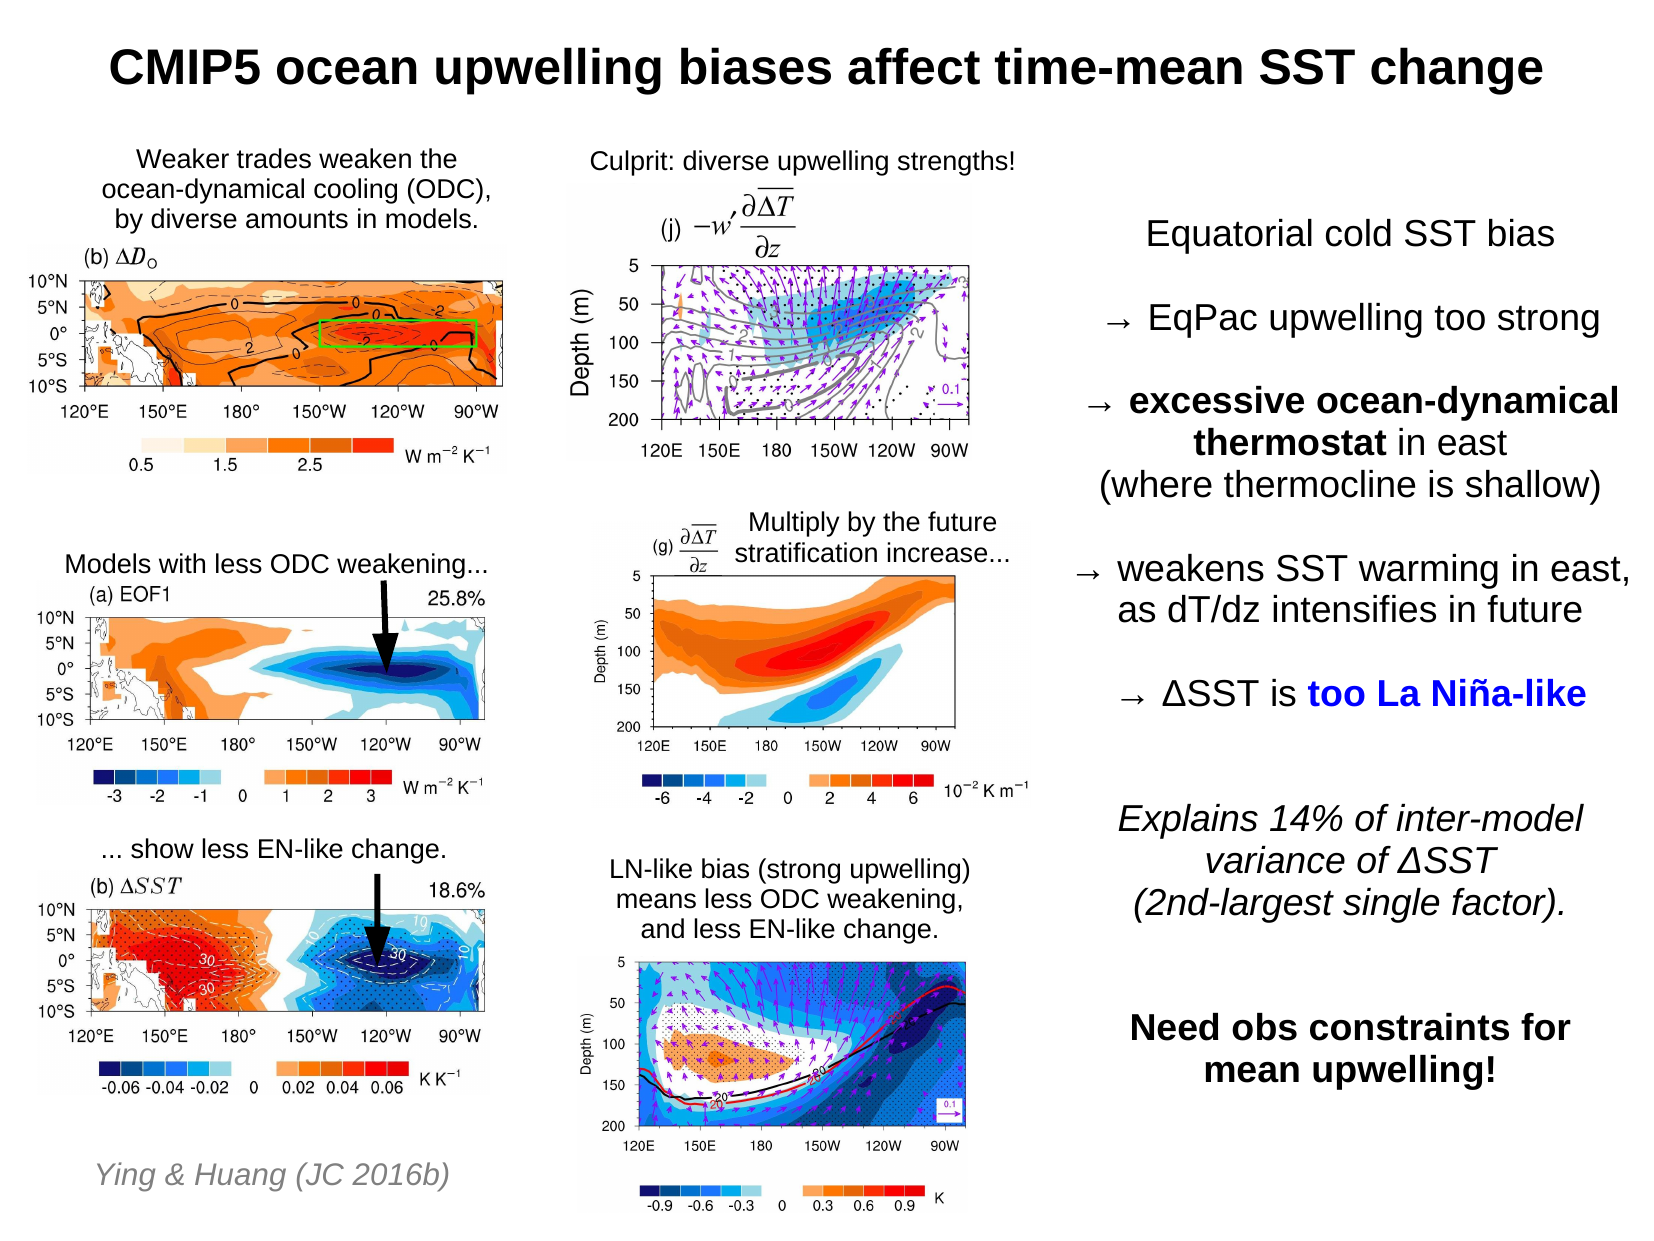

CMIP5 ocean upwelling biases affect time-mean SST change
Weaker trades weaken the
ocean-dynamical cooling (ODC),
by diverse amounts in models.
Culprit: diverse upwelling strengths!
Equatorial cold SST bias
→ EqPac upwelling too strong
→ excessive ocean-dynamical thermostat in east
(where thermocline is shallow)
→ weakens SST warming in east,
as dT/dz intensifies in future
→ ΔSST is too La Niña-like
Explains 14% of inter-model
variance of ΔSST
(2nd-largest single factor).
Need obs constraints for
mean upwelling!
Multiply by the future
stratification increase...
Models with less ODC weakening...
... show less EN-like change.
LN-like bias (strong upwelling)
means less ODC weakening,
and less EN-like change.
Ying & Huang (JC 2016b)